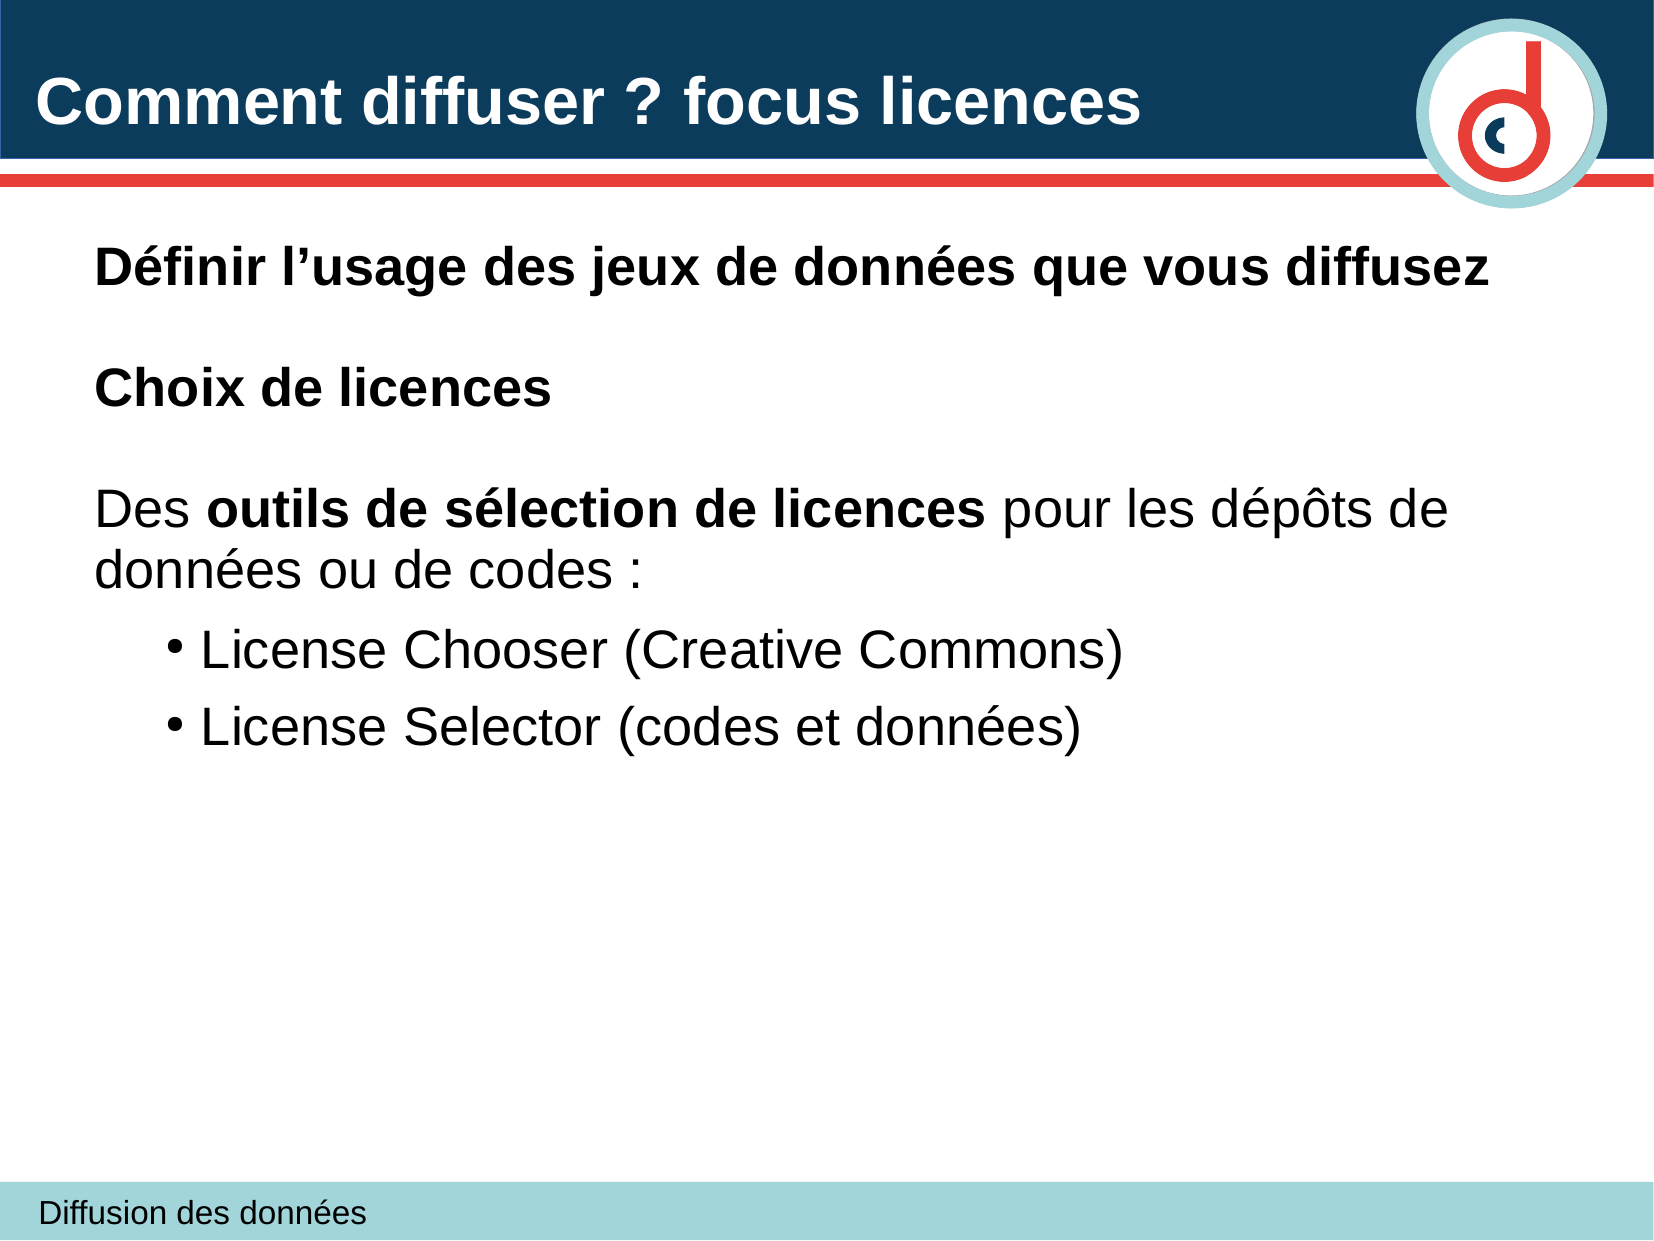

# Comment diffuser ? focus licences
Définir l’usage des jeux de données que vous diffusez
Choix de licences
Des outils de sélection de licences pour les dépôts de données ou de codes :
License Chooser (Creative Commons)
License Selector (codes et données)
Diffusion des données